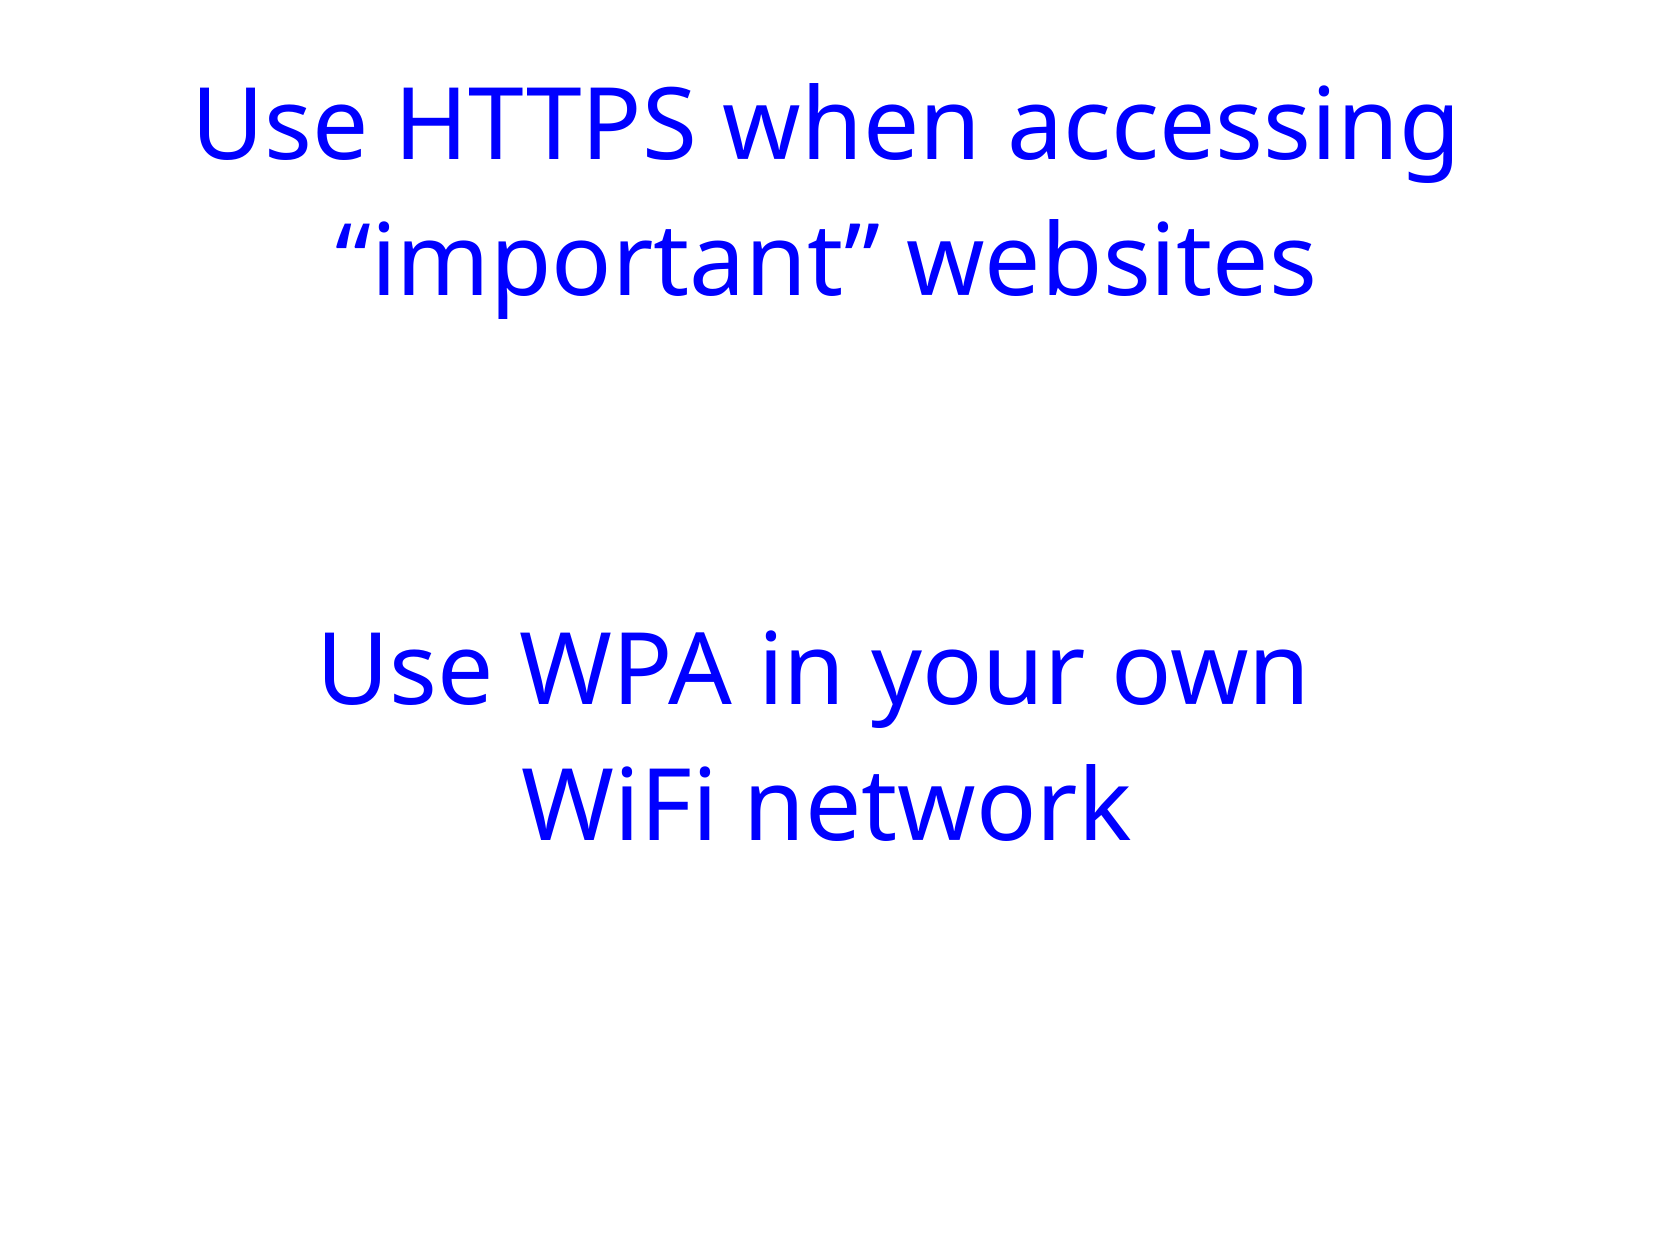

# Use HTTPS when accessing “important” websites
Use WPA in your own
WiFi network